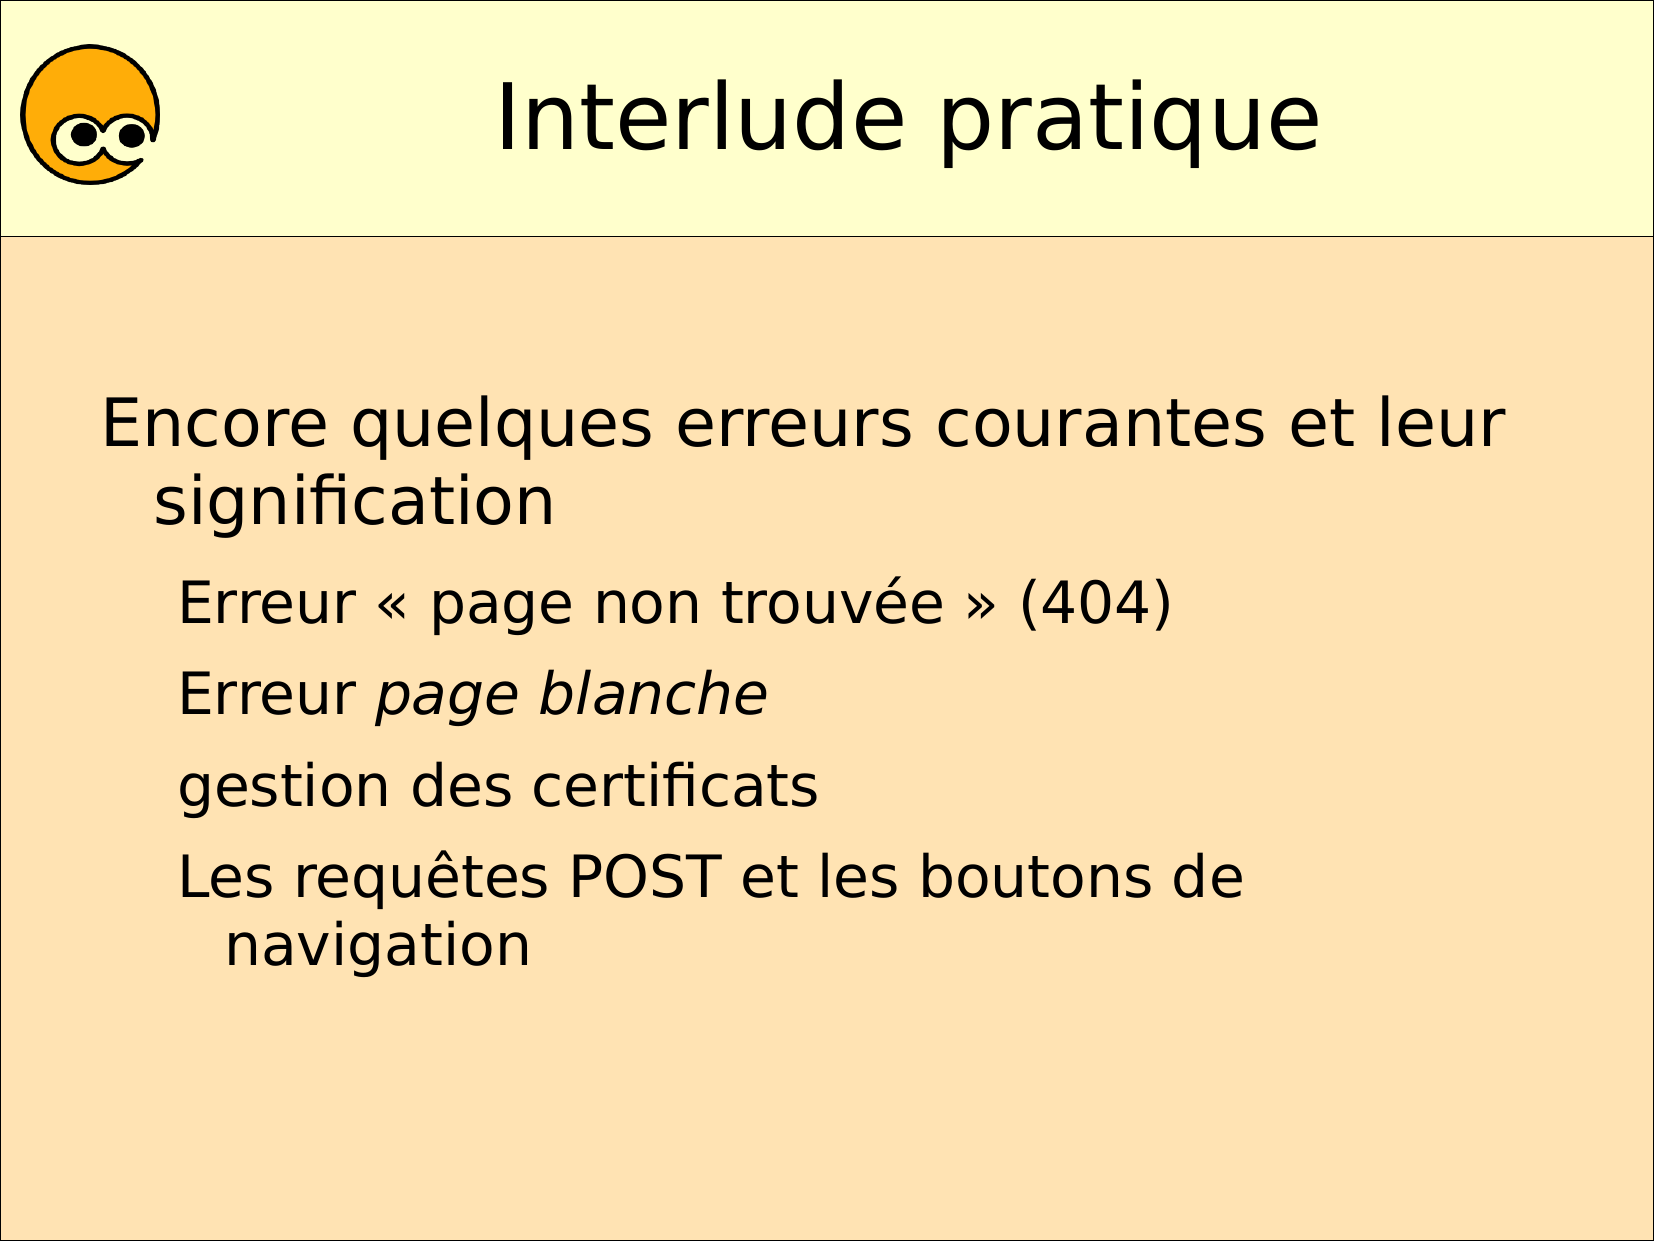

# Interlude pratique
Encore quelques erreurs courantes et leur signification
Erreur « page non trouvée » (404)
Erreur page blanche
gestion des certificats
Les requêtes POST et les boutons de navigation